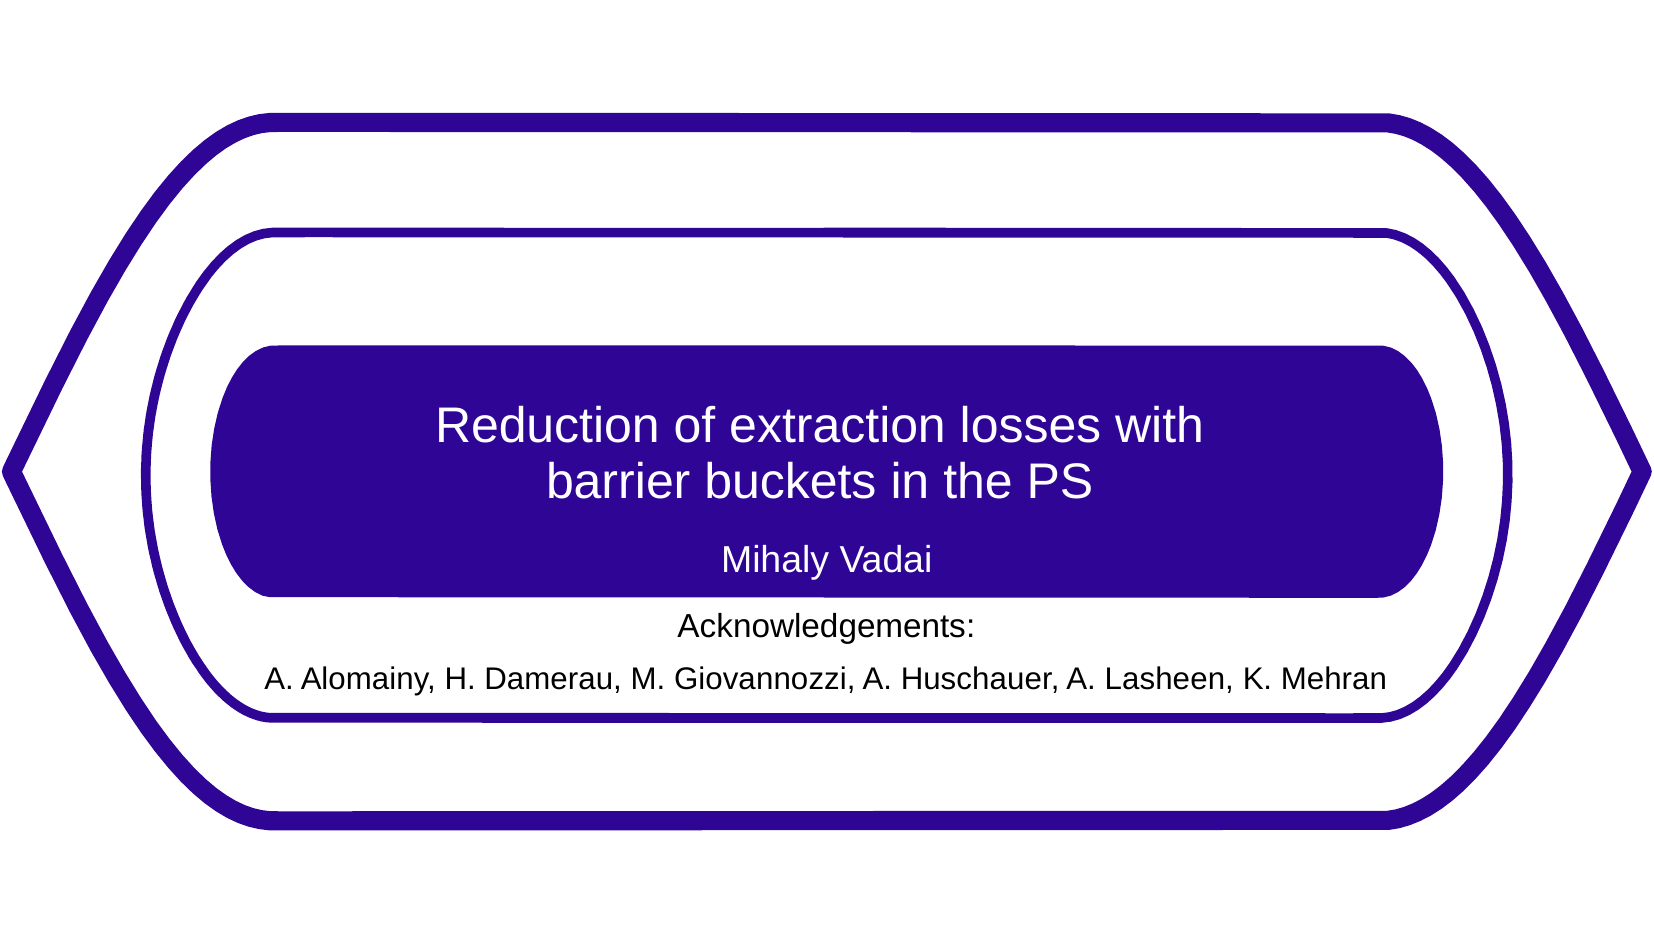

Reduction of extraction losses with
barrier buckets in the PS
Mihaly Vadai
Acknowledgements:
A. Alomainy, H. Damerau, M. Giovannozzi, A. Huschauer, A. Lasheen, K. Mehran